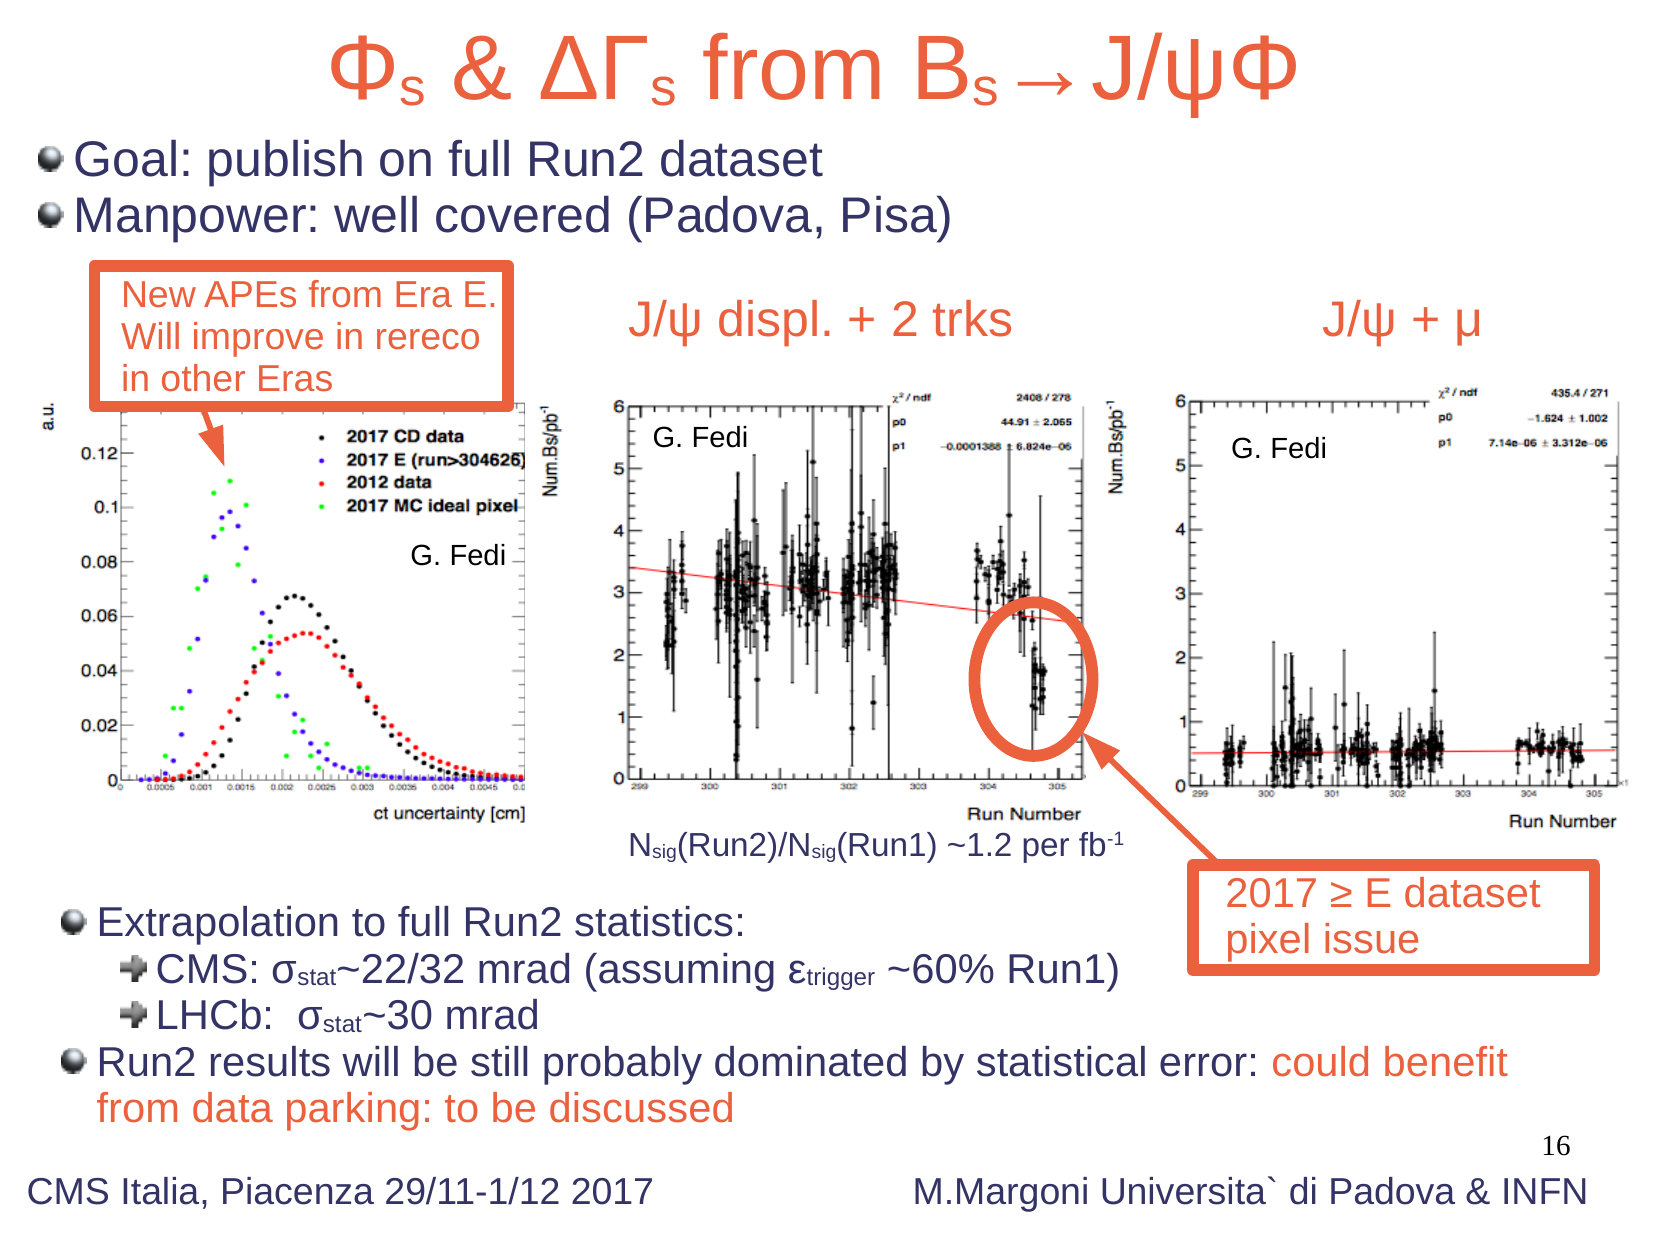

# Φs & ΔΓs from Bs→J/ψΦ
Goal: publish on full Run2 dataset
Manpower: well covered (Padova, Pisa)
New APEs from Era E. Will improve in rereco
in other Eras
J/ψ displ. + 2 trks	 J/ψ + μ
G. Fedi
G. Fedi
G. Fedi
Nsig(Run2)/Nsig(Run1) ~1.2 per fb-1
2017 ≥ E dataset pixel issue
Extrapolation to full Run2 statistics:
CMS: σstat~22/32 mrad (assuming εtrigger ~60% Run1)
LHCb: σstat~30 mrad
Run2 results will be still probably dominated by statistical error: could benefit from data parking: to be discussed
16
CMS Italia, Piacenza 29/11-1/12 2017				M.Margoni Universita` di Padova & INFN